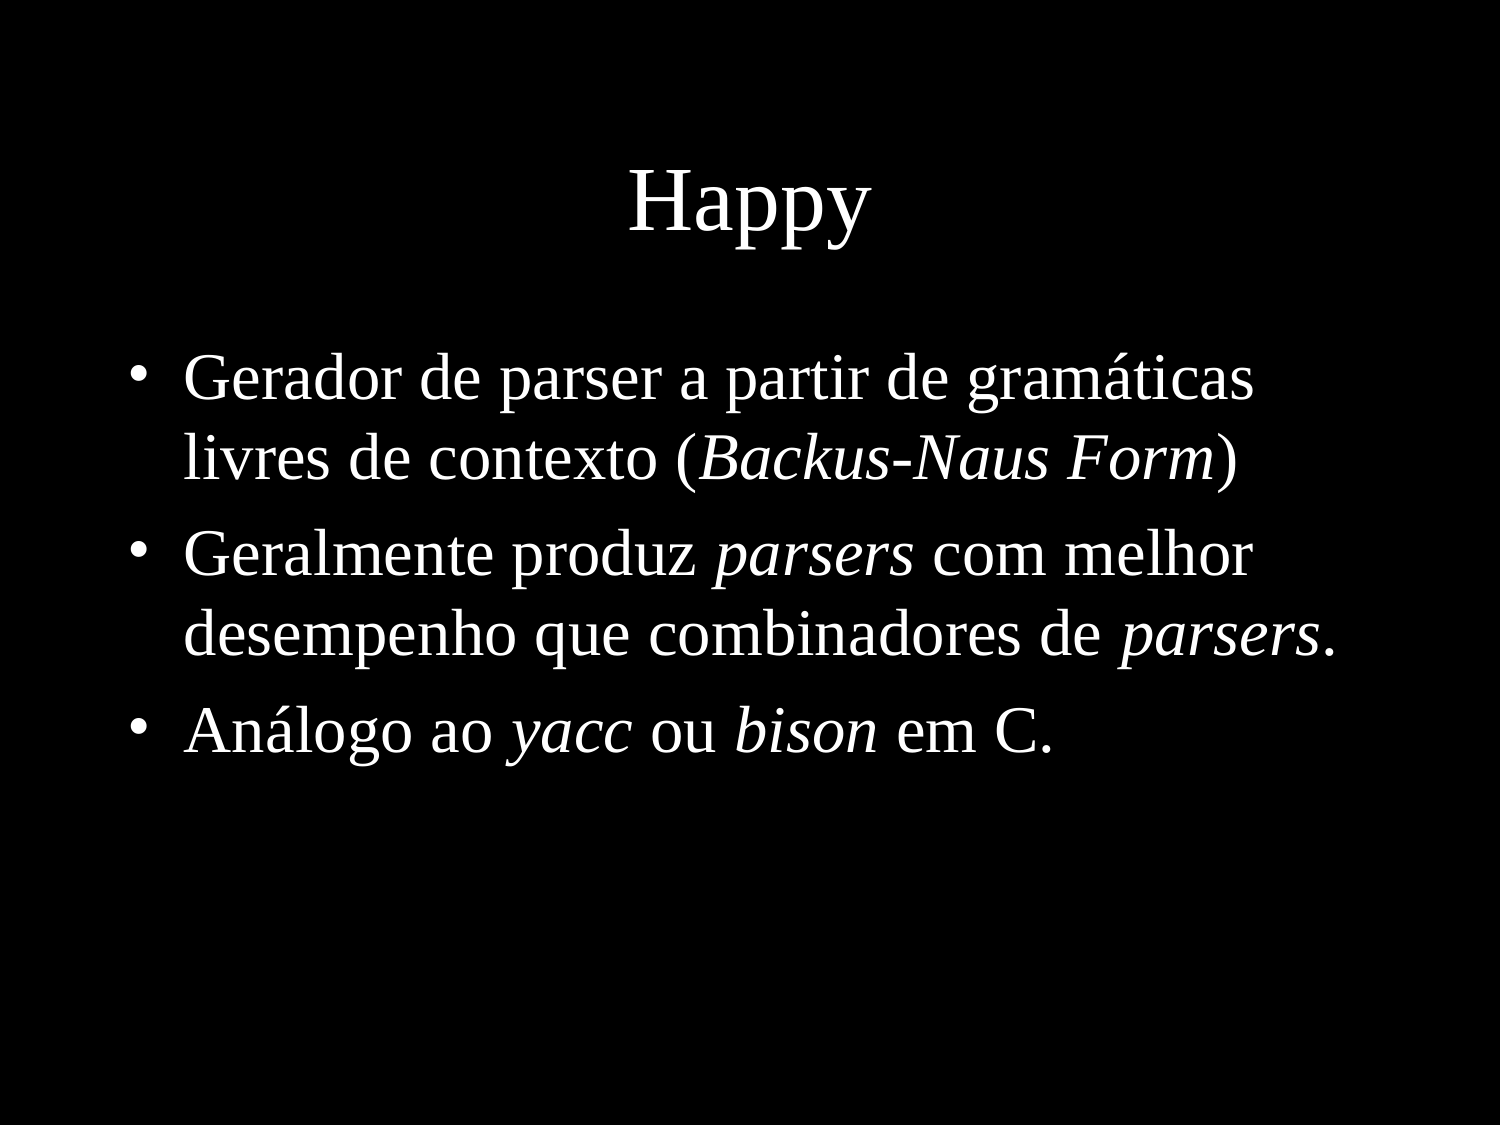

# Happy
Gerador de parser a partir de gramáticas livres de contexto (Backus-Naus Form)
Geralmente produz parsers com melhor desempenho que combinadores de parsers.
Análogo ao yacc ou bison em C.